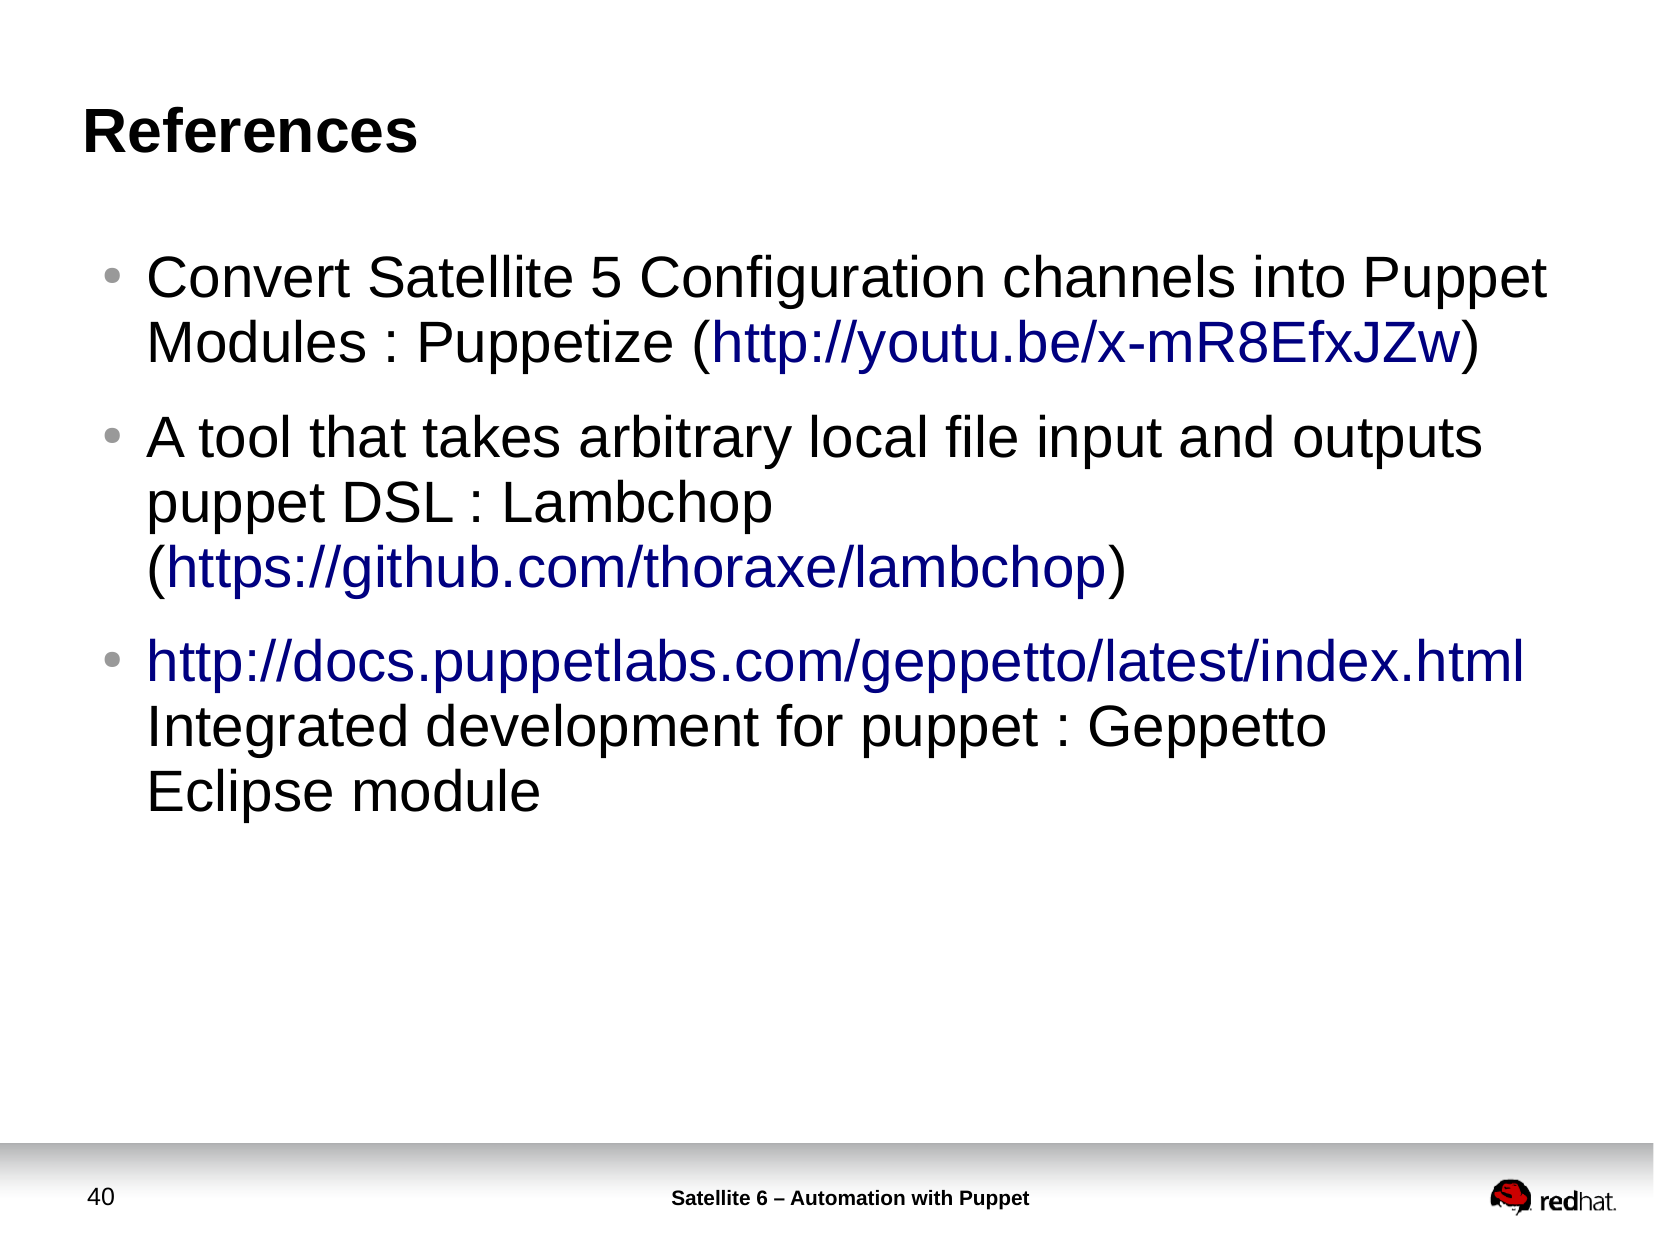

# References
Convert Satellite 5 Configuration channels into Puppet Modules : Puppetize (http://youtu.be/x-mR8EfxJZw)
A tool that takes arbitrary local file input and outputs puppet DSL : Lambchop
(https://github.com/thoraxe/lambchop)
http://docs.puppetlabs.com/geppetto/latest/index.html Integrated development for puppet : Geppetto
Eclipse module